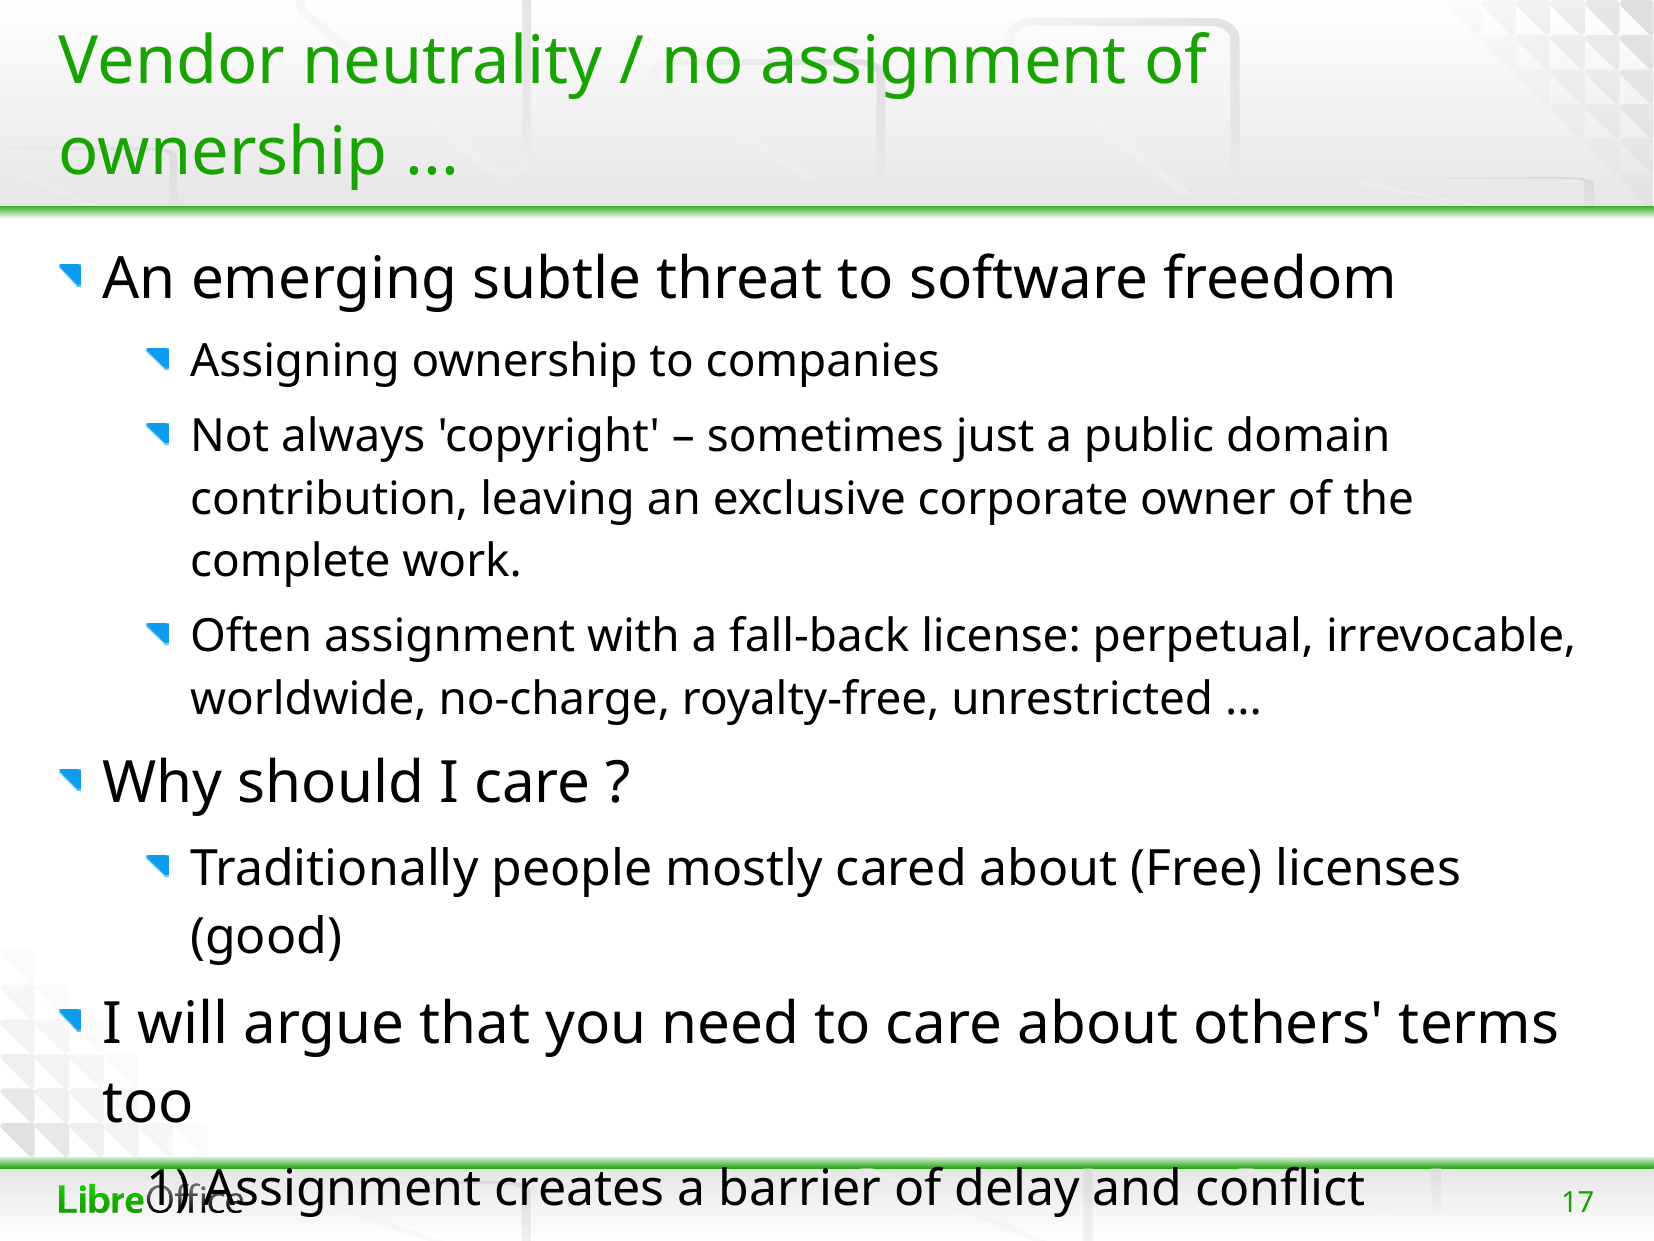

# Vendor neutrality / no assignment of ownership ...
An emerging subtle threat to software freedom
Assigning ownership to companies
Not always 'copyright' – sometimes just a public domain contribution, leaving an exclusive corporate owner of the complete work.
Often assignment with a fall-back license: perpetual, irrevocable, worldwide, no-charge, royalty-free, unrestricted ...
Why should I care ?
Traditionally people mostly cared about (Free) licenses (good)
I will argue that you need to care about others' terms too
 Assignment creates a barrier of delay and conflict
 It disrupts a delicate hacker / suit-wearer balance
 It entrenches corporate control, and excludes competitors
 It creates FUD around free-software licenses & practices
17